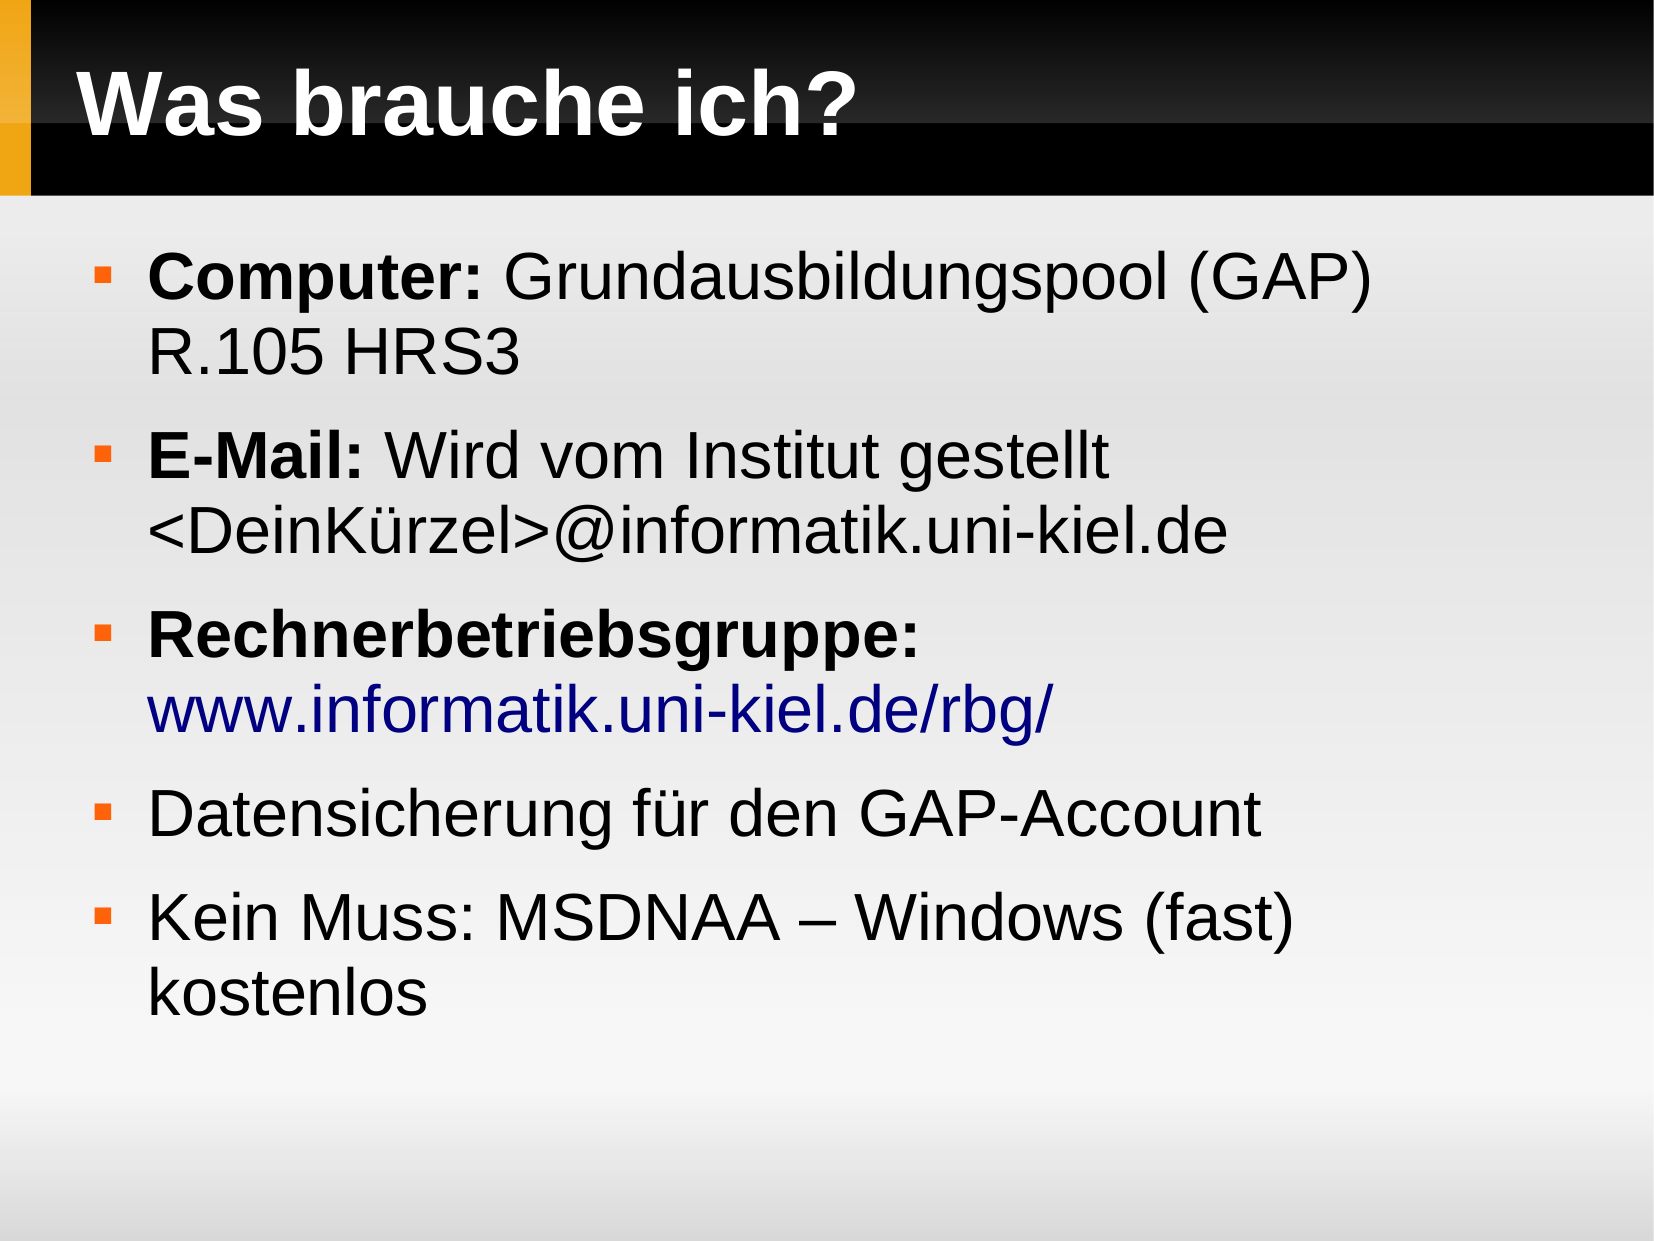

# Was brauche ich?
Computer: Grundausbildungspool (GAP) R.105 HRS3
E-Mail: Wird vom Institut gestellt <DeinKürzel>@informatik.uni-kiel.de
Rechnerbetriebsgruppe: www.informatik.uni-kiel.de/rbg/
Datensicherung für den GAP-Account
Kein Muss: MSDNAA – Windows (fast) kostenlos